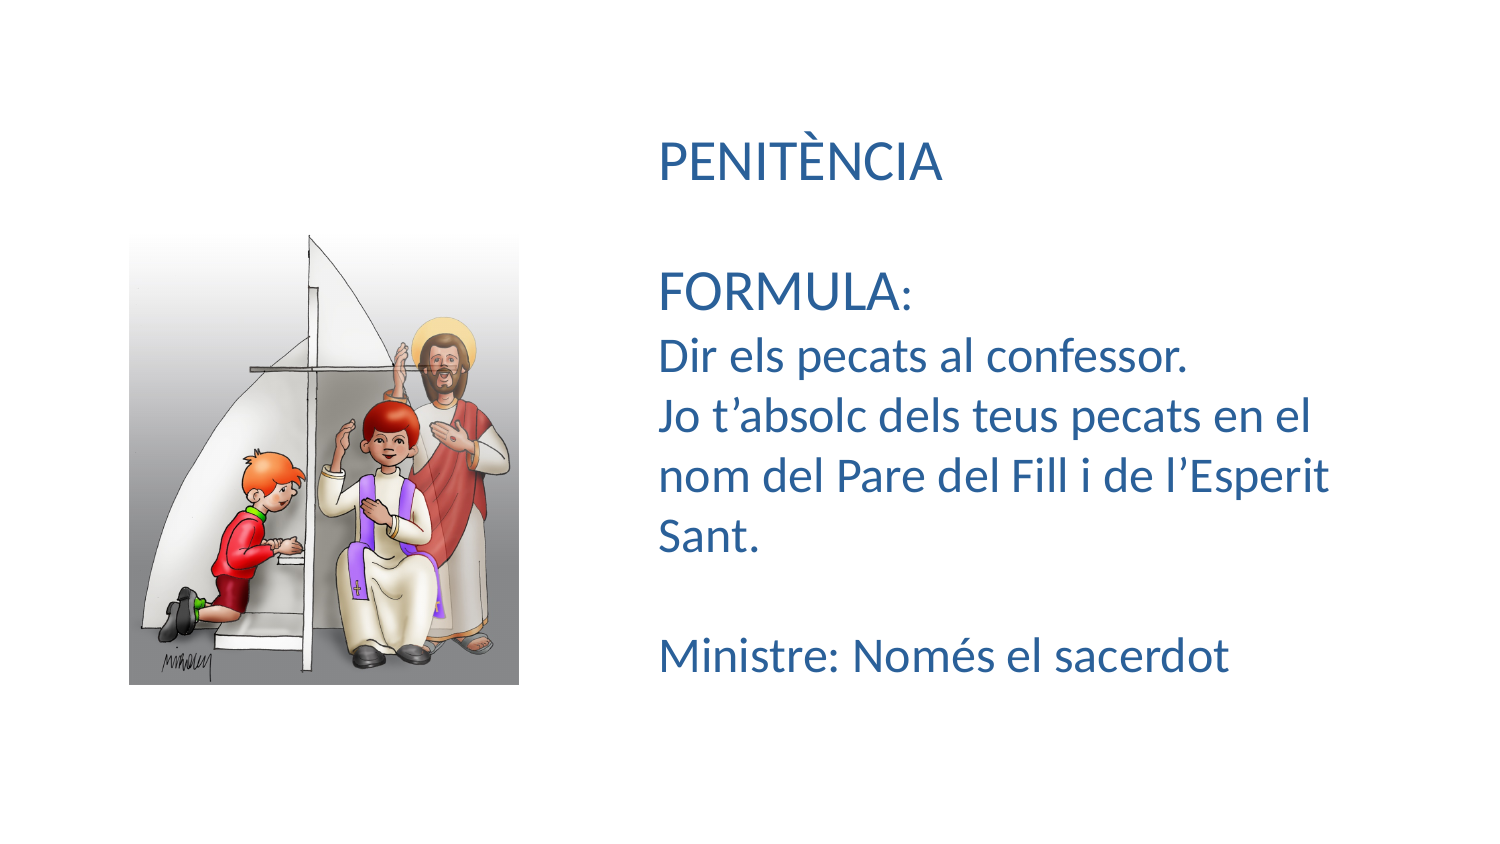

PENITÈNCIA
FORMULA:
Dir els pecats al confessor.
Jo t’absolc dels teus pecats en el nom del Pare del Fill i de l’Esperit Sant.
Ministre: Només el sacerdot